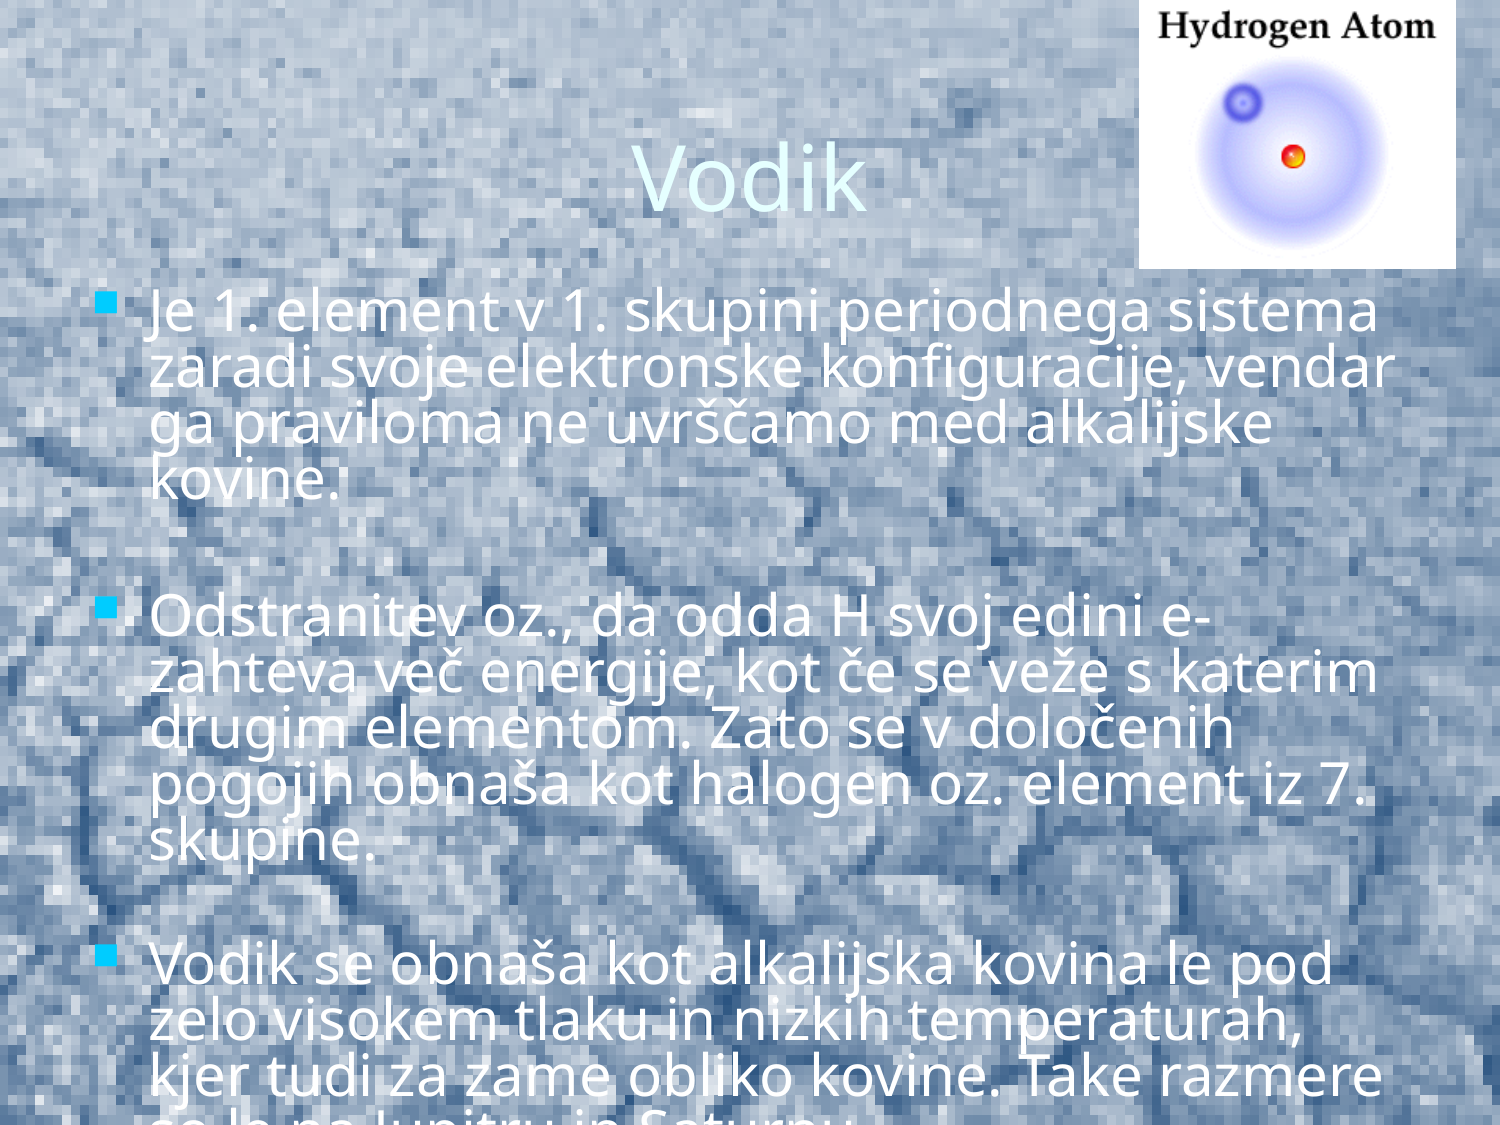

# Vodik
Je 1. element v 1. skupini periodnega sistema zaradi svoje elektronske konfiguracije, vendar ga praviloma ne uvrščamo med alkalijske kovine.
Odstranitev oz., da odda H svoj edini e- zahteva več energije, kot če se veže s katerim drugim elementom. Zato se v določenih pogojih obnaša kot halogen oz. element iz 7. skupine.
Vodik se obnaša kot alkalijska kovina le pod zelo visokem tlaku in nizkih temperaturah, kjer tudi za zame obliko kovine. Take razmere so le na Jupitru in Saturnu.